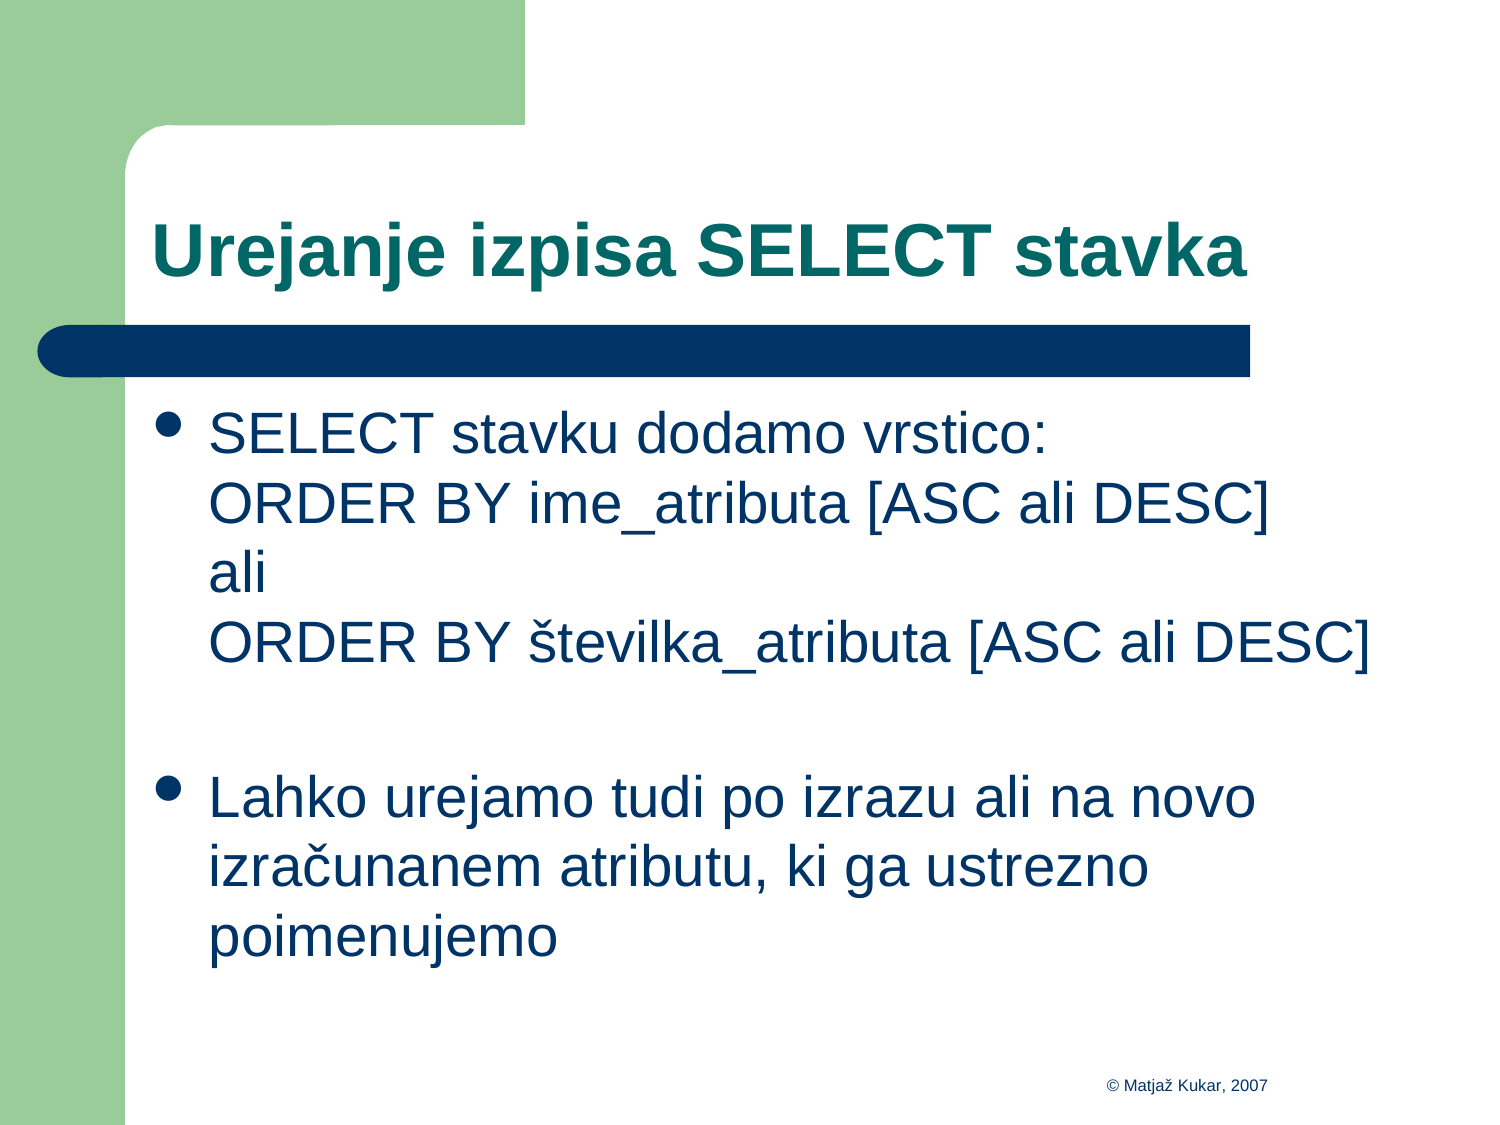

# Urejanje izpisa SELECT stavka
SELECT stavku dodamo vrstico:
ORDER BY ime_atributa [ASC ali DESC]
ali
ORDER BY številka_atributa [ASC ali DESC]
Lahko urejamo tudi po izrazu ali na novo izračunanem atributu, ki ga ustrezno poimenujemo
© Matjaž Kukar, 2007